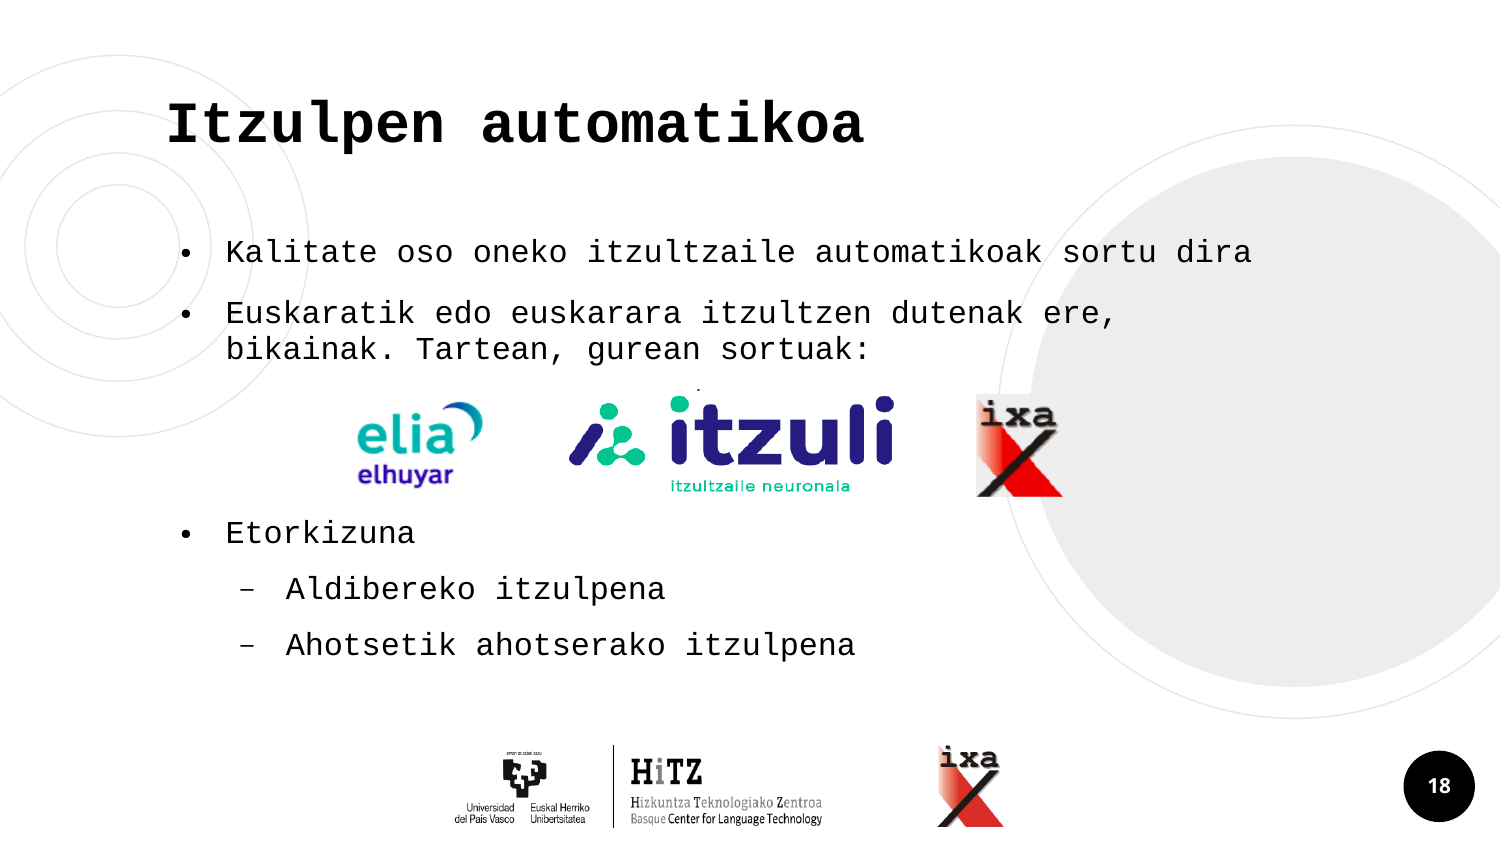

Itzulpen automatikoa
# Kalitate oso oneko itzultzaile automatikoak sortu dira
Euskaratik edo euskarara itzultzen dutenak ere, bikainak. Tartean, gurean sortuak:
Etorkizuna
Aldibereko itzulpena
Ahotsetik ahotserako itzulpena